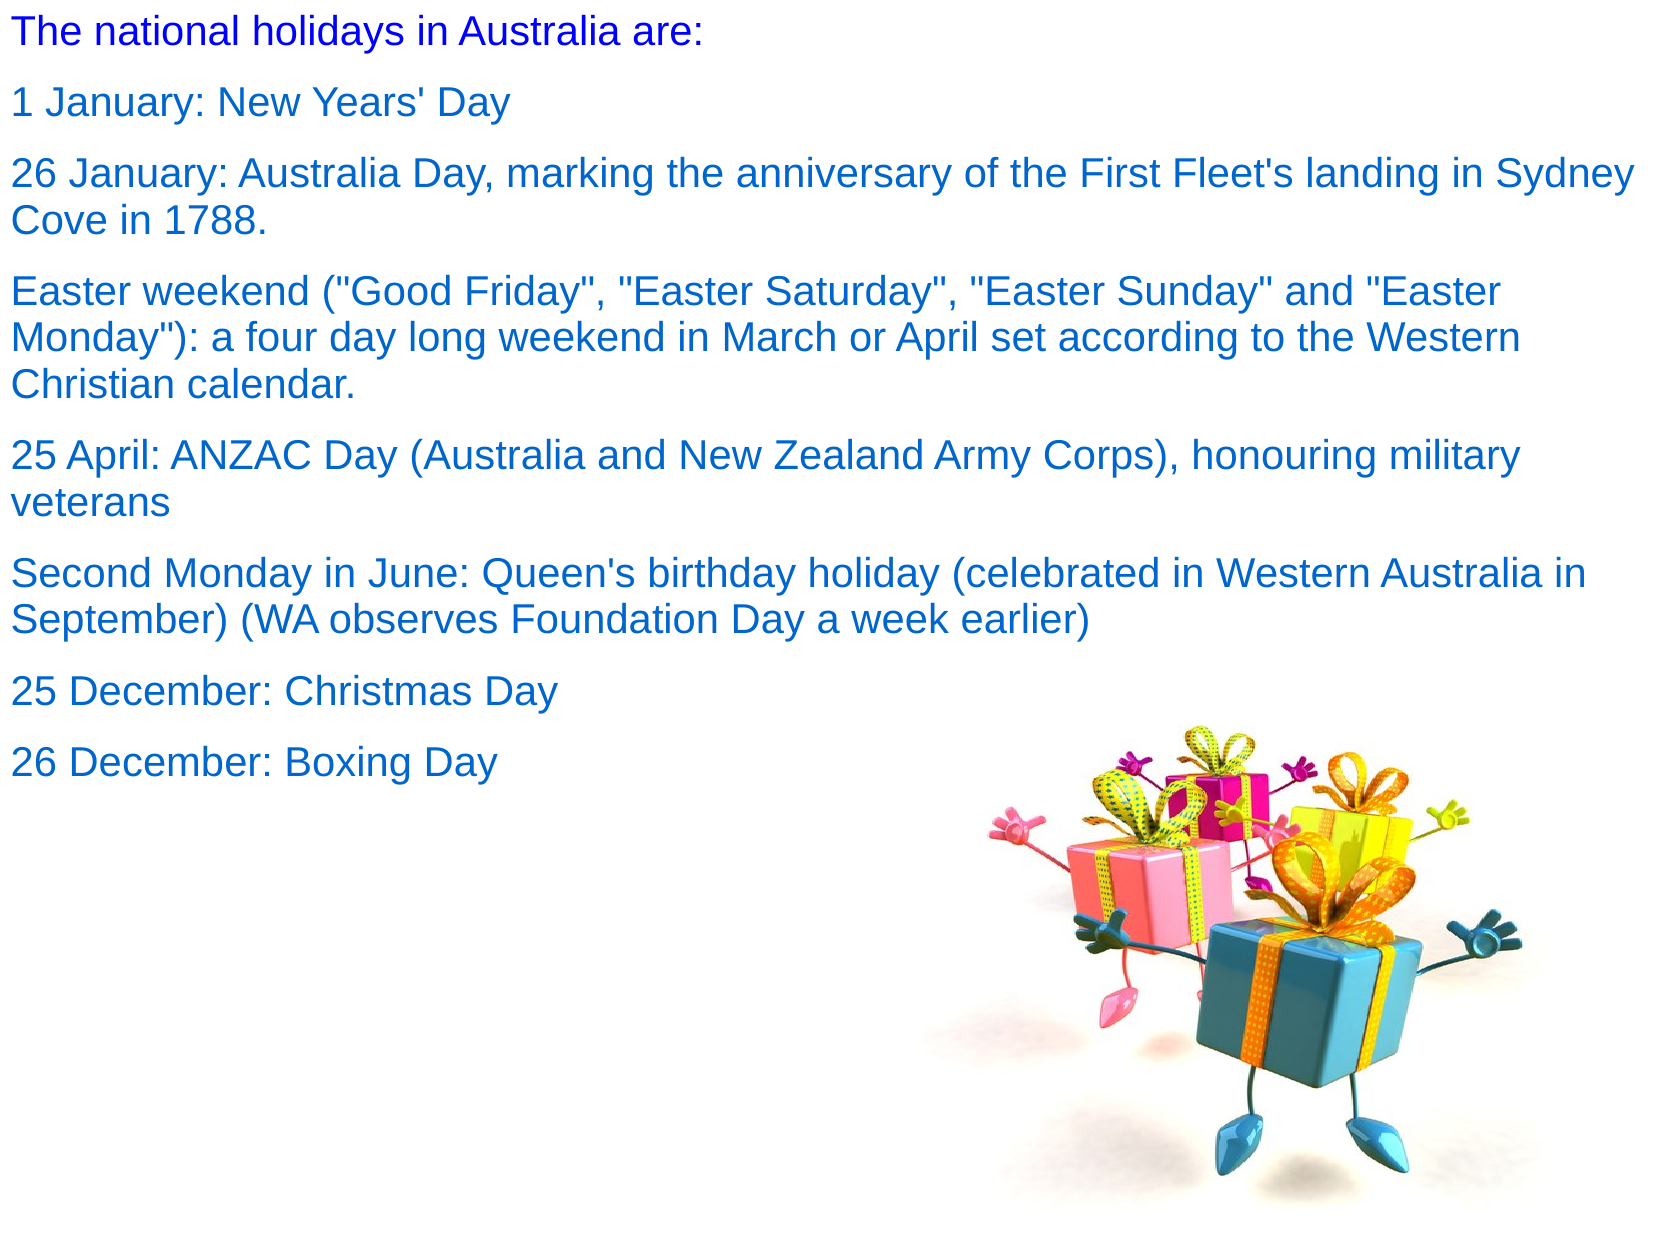

The national holidays in Australia are:
1 January: New Years' Day
26 January: Australia Day, marking the anniversary of the First Fleet's landing in Sydney Cove in 1788.
Easter weekend ("Good Friday", "Easter Saturday", "Easter Sunday" and "Easter Monday"): a four day long weekend in March or April set according to the Western Christian calendar.
25 April: ANZAC Day (Australia and New Zealand Army Corps), honouring military veterans
Second Monday in June: Queen's birthday holiday (celebrated in Western Australia in September) (WA observes Foundation Day a week earlier)
25 December: Christmas Day
26 December: Boxing Day